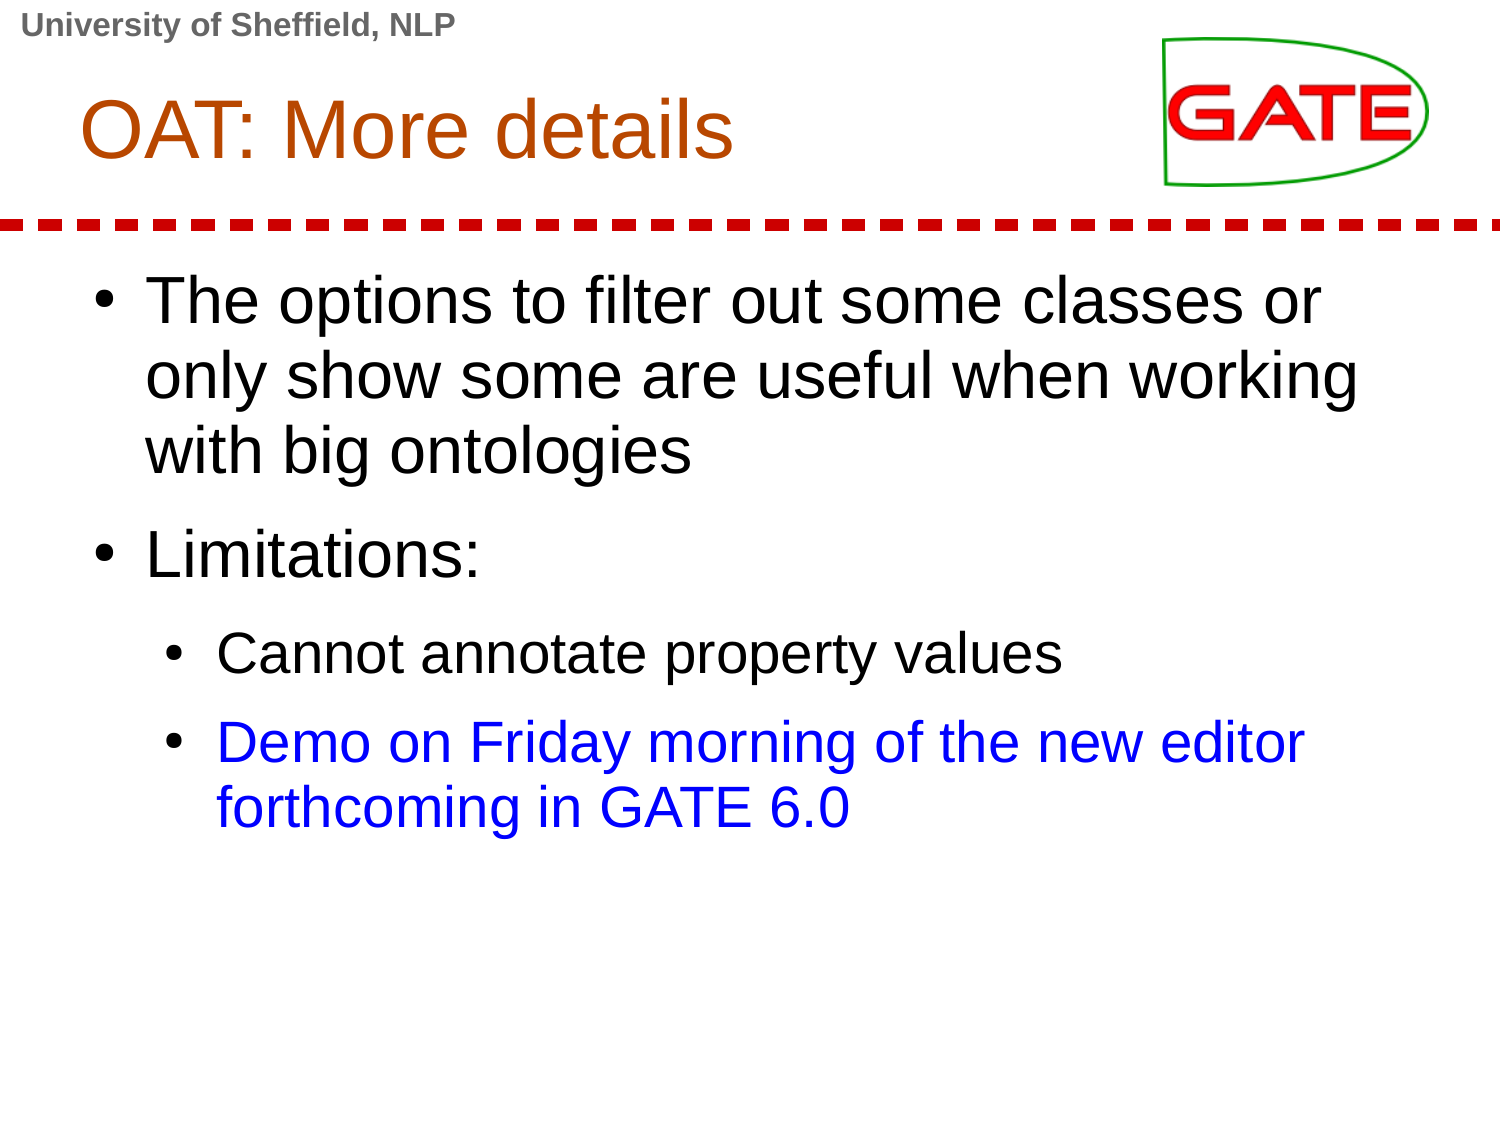

# OAT: More details
The options to filter out some classes or only show some are useful when working with big ontologies
Limitations:
Cannot annotate property values
Demo on Friday morning of the new editor forthcoming in GATE 6.0